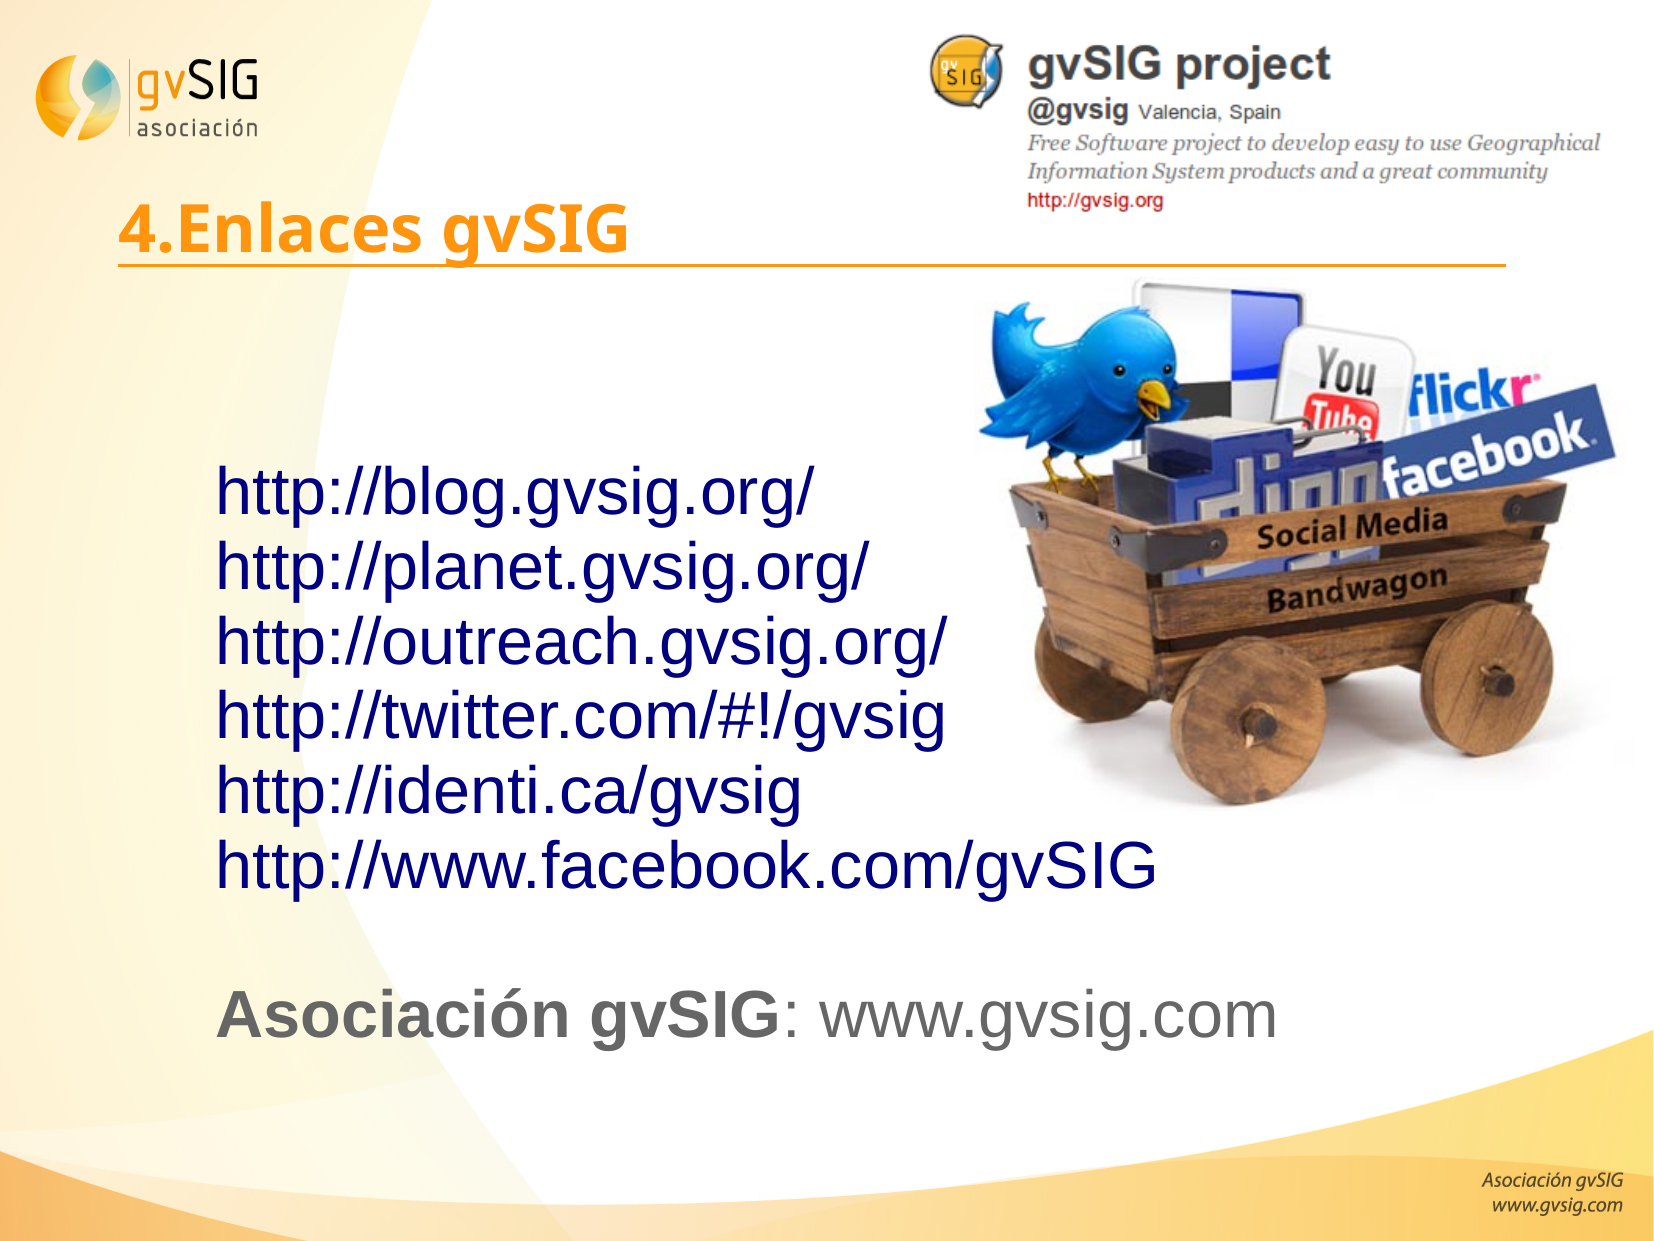

# 4.Enlaces gvSIG
http://blog.gvsig.org/
http://planet.gvsig.org/
http://outreach.gvsig.org/
http://twitter.com/#!/gvsig
http://identi.ca/gvsig
http://www.facebook.com/gvSIG
Asociación gvSIG: www.gvsig.com